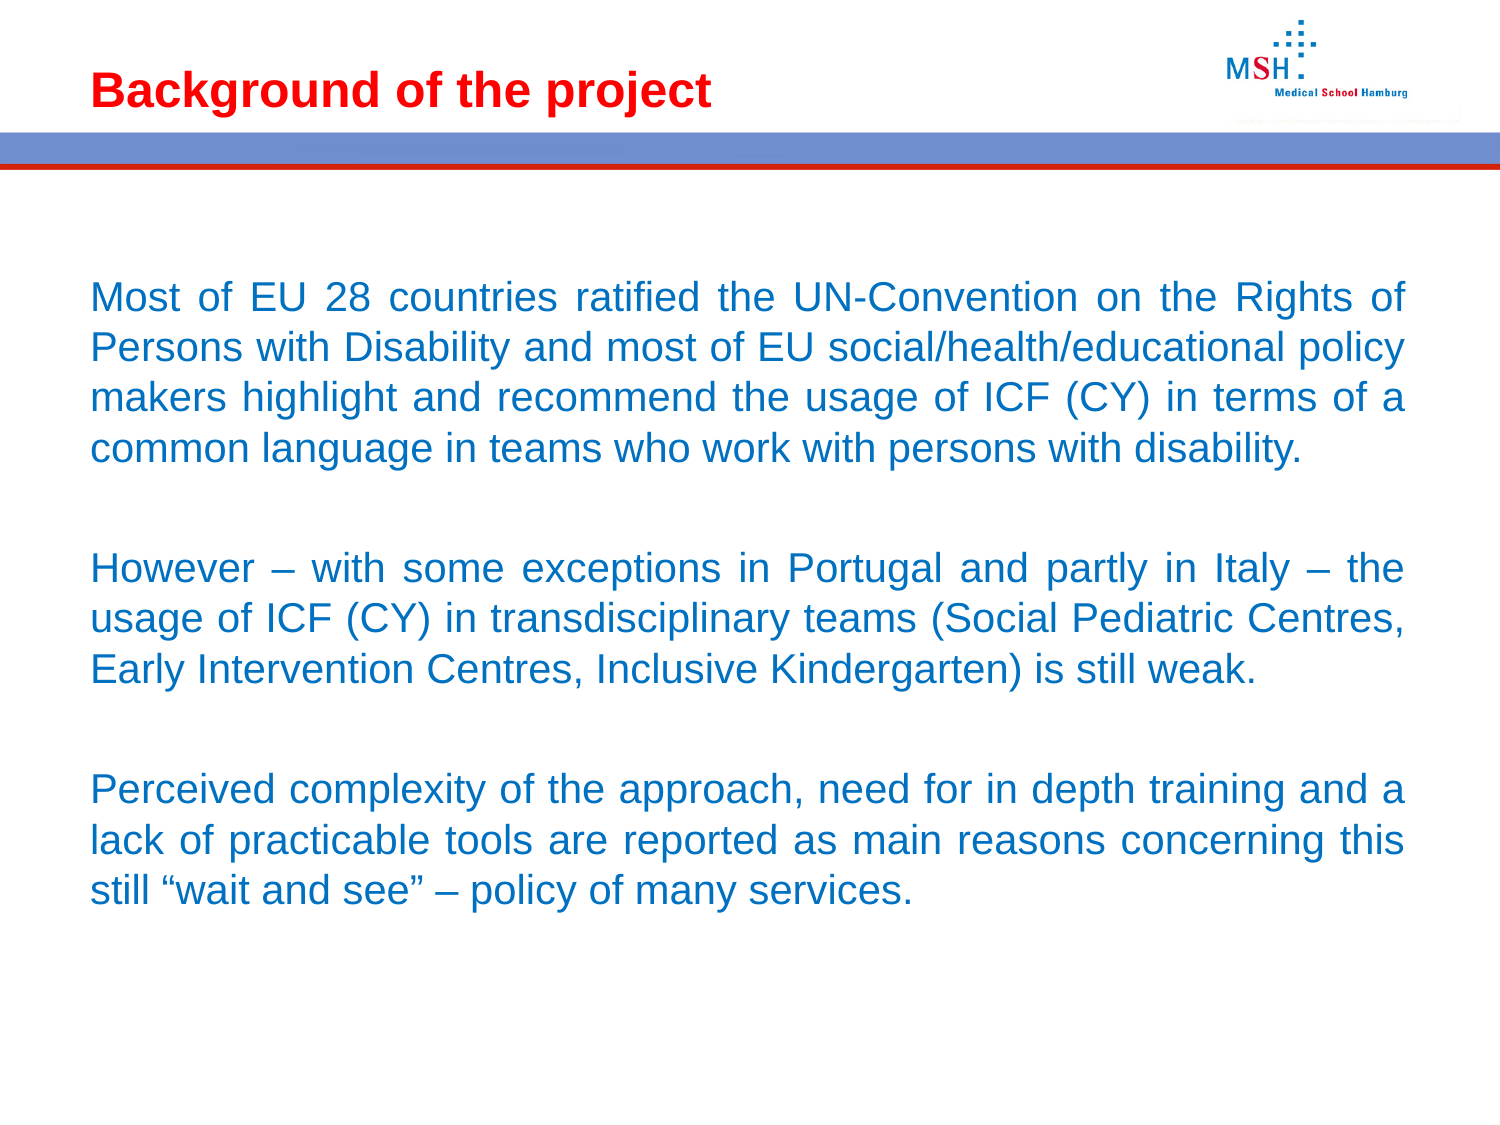

Background of the project
# Most of EU 28 countries ratified the UN-Convention on the Rights of Persons with Disability and most of EU social/health/educational policy makers highlight and recommend the usage of ICF (CY) in terms of a common language in teams who work with persons with disability.
However – with some exceptions in Portugal and partly in Italy – the usage of ICF (CY) in transdisciplinary teams (Social Pediatric Centres, Early Intervention Centres, Inclusive Kindergarten) is still weak.
Perceived complexity of the approach, need for in depth training and a lack of practicable tools are reported as main reasons concerning this still “wait and see” – policy of many services.